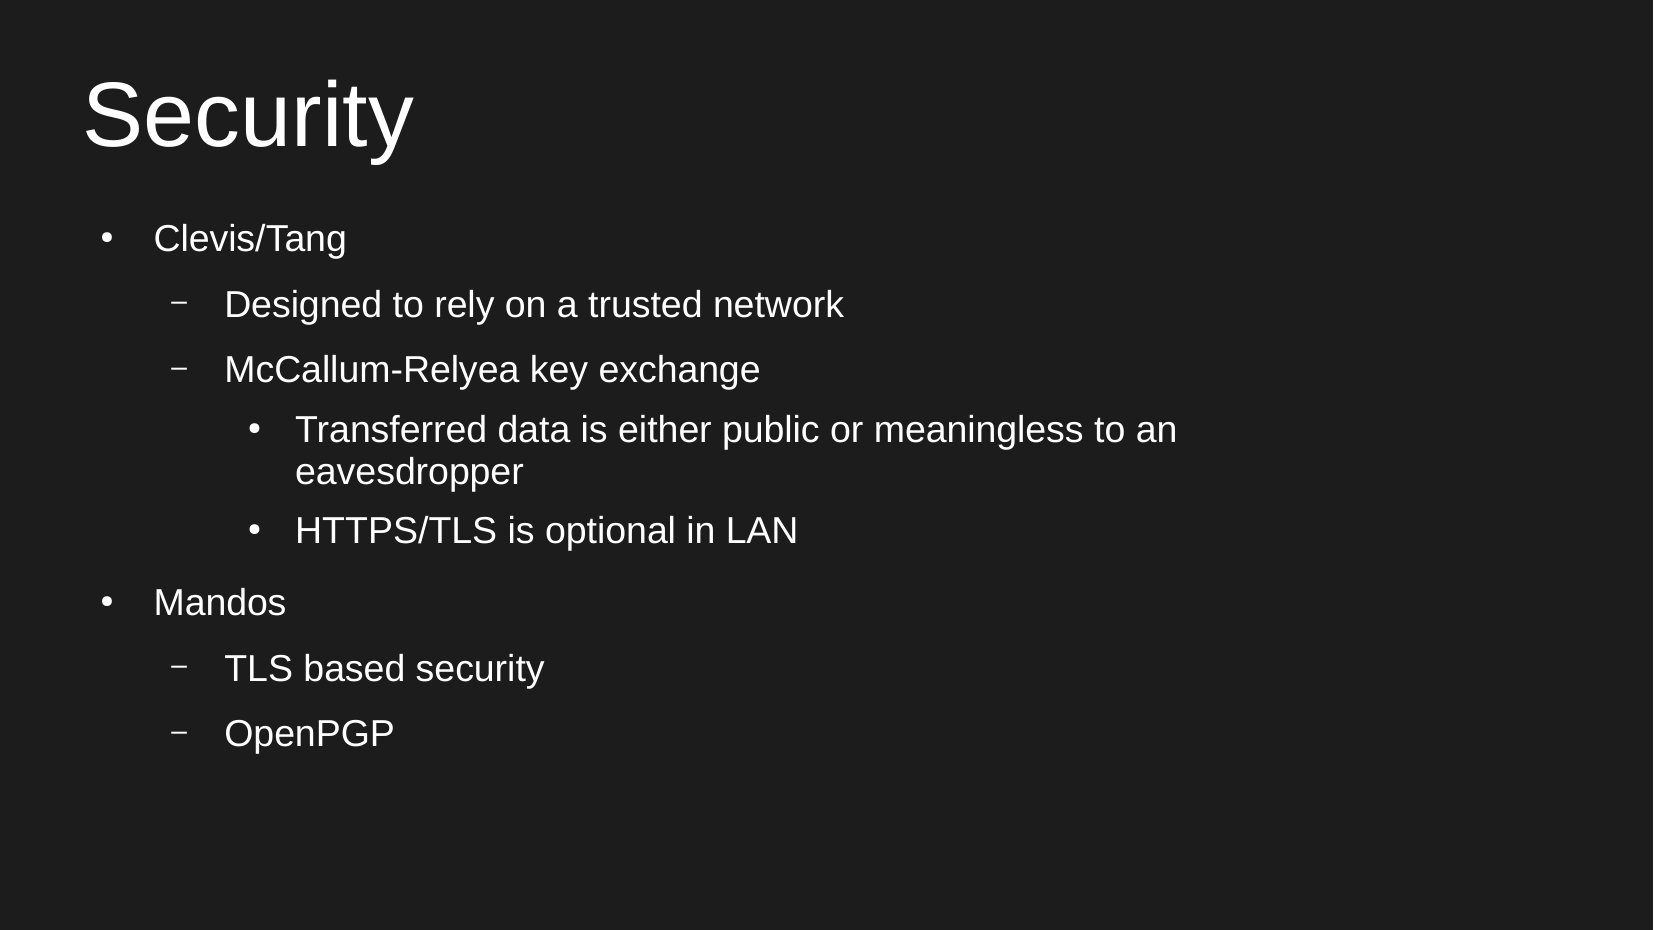

# Security
Clevis/Tang
Designed to rely on a trusted network
McCallum-Relyea key exchange
Transferred data is either public or meaningless to an eavesdropper
HTTPS/TLS is optional in LAN
Mandos
TLS based security
OpenPGP